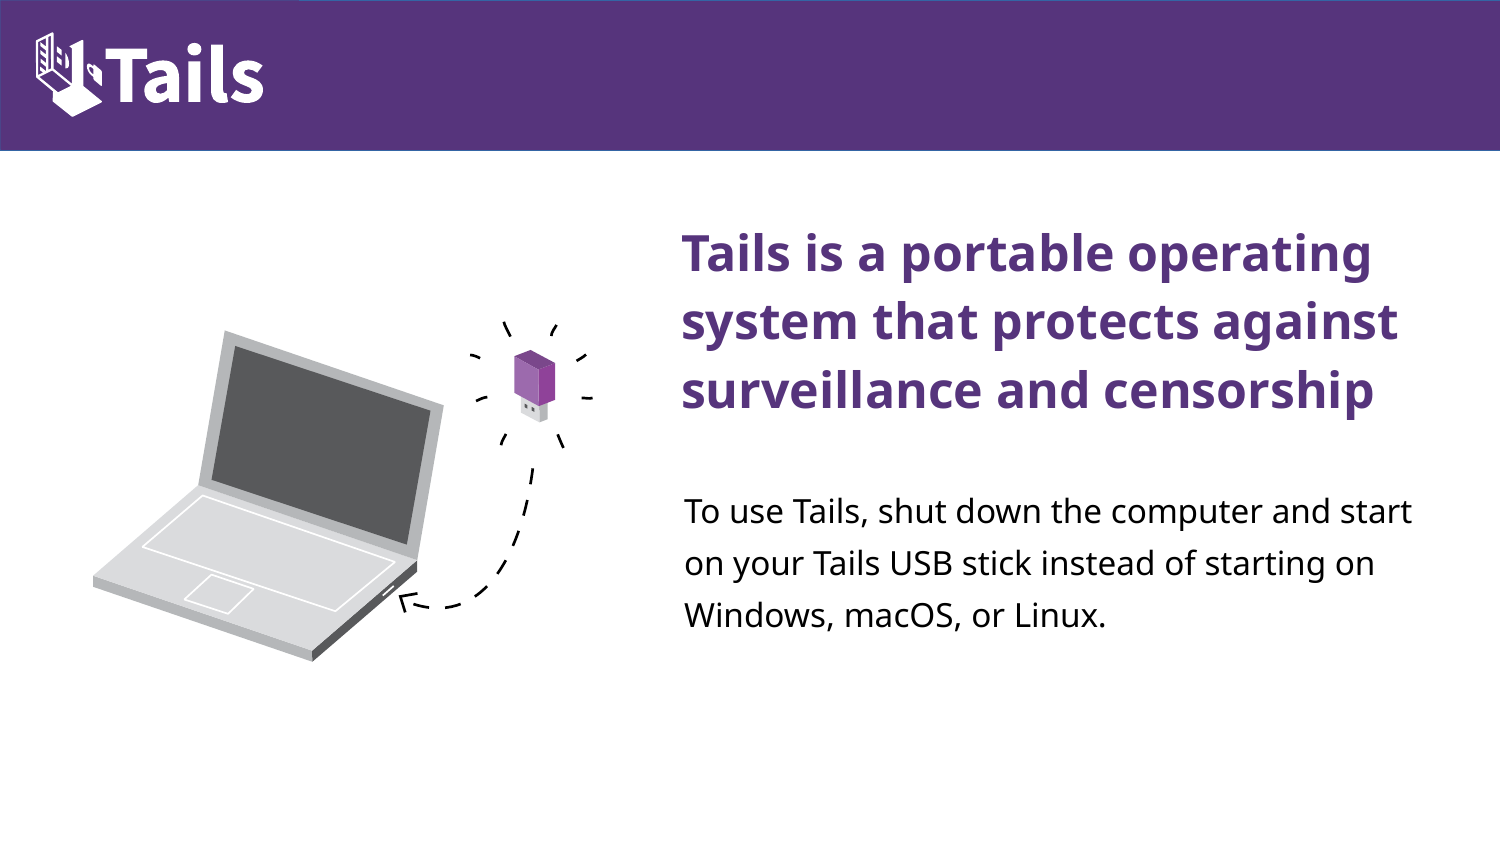

# Tails is a portable operating system that protects against surveillance and censorship
To use Tails, shut down the computer and start on your Tails USB stick instead of starting on Windows, macOS, or Linux.